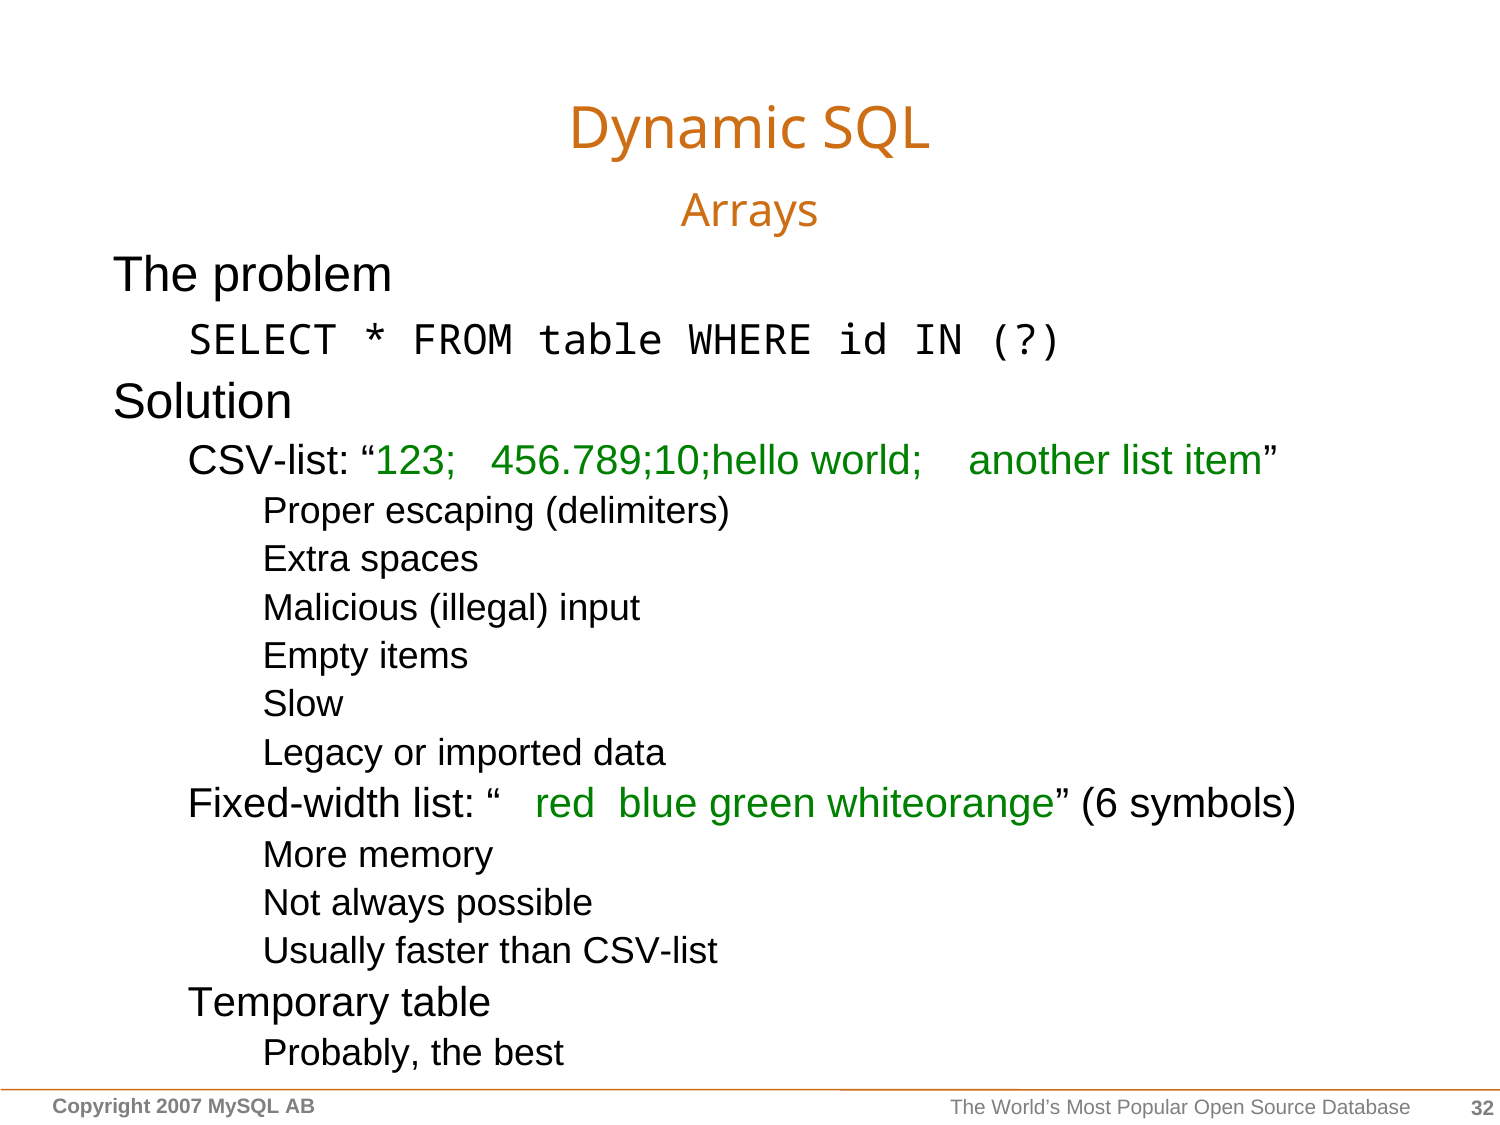

# Dynamic SQL Arrays
The problem
SELECT * FROM table WHERE id IN (?)
Solution
CSV-list: “123; 456.789;10;hello world; another list item”
Proper escaping (delimiters)
Extra spaces
Malicious (illegal) input
Empty items
Slow
Legacy or imported data
Fixed-width list: “ red blue green whiteorange” (6 symbols)
More memory
Not always possible
Usually faster than CSV-list
Temporary table
Probably, the best